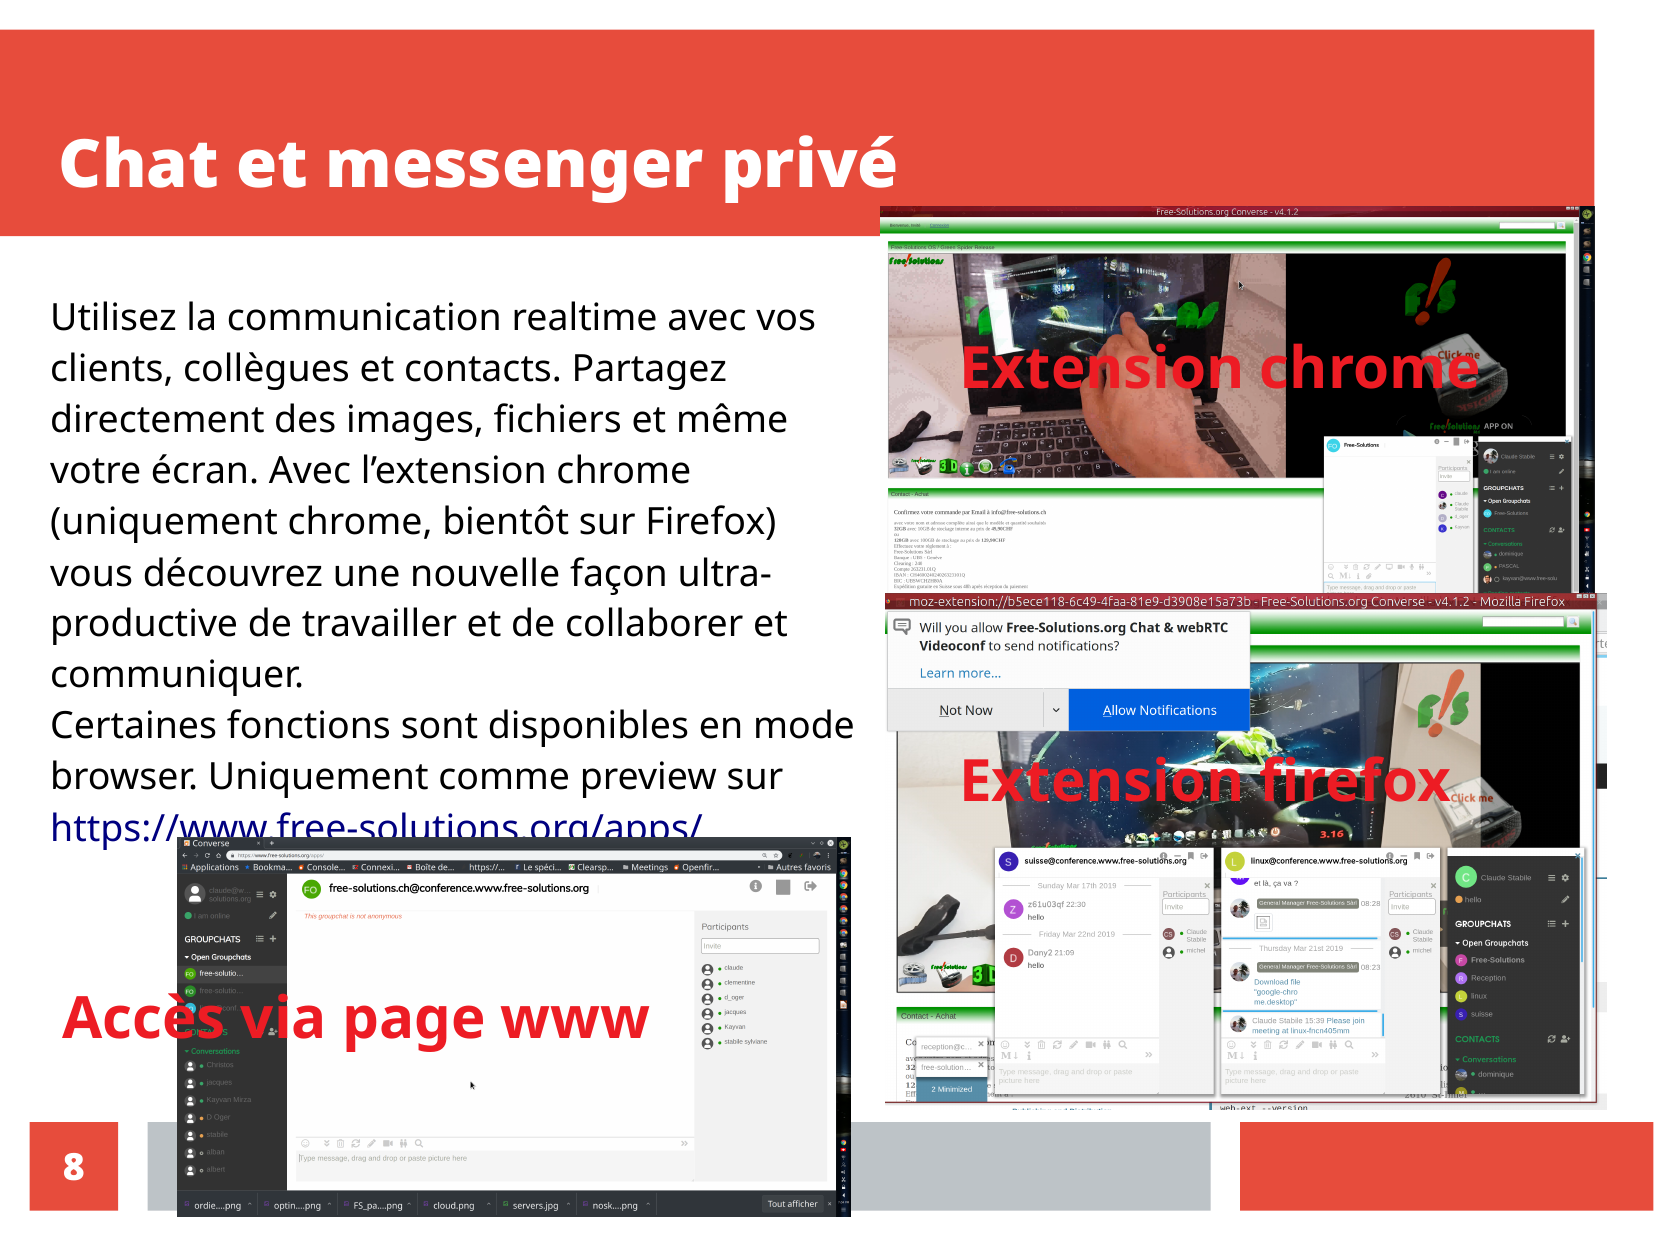

# Chat et messenger privé
Utilisez la communication realtime avec vos clients, collègues et contacts. Partagez directement des images, fichiers et même votre écran. Avec l’extension chrome (uniquement chrome, bientôt sur Firefox) vous découvrez une nouvelle façon ultra-productive de travailler et de collaborer et communiquer.
Certaines fonctions sont disponibles en mode browser. Uniquement comme preview sur https://www.free-solutions.org/apps/
Extension chrome
Extension firefox
Accès via page www
8